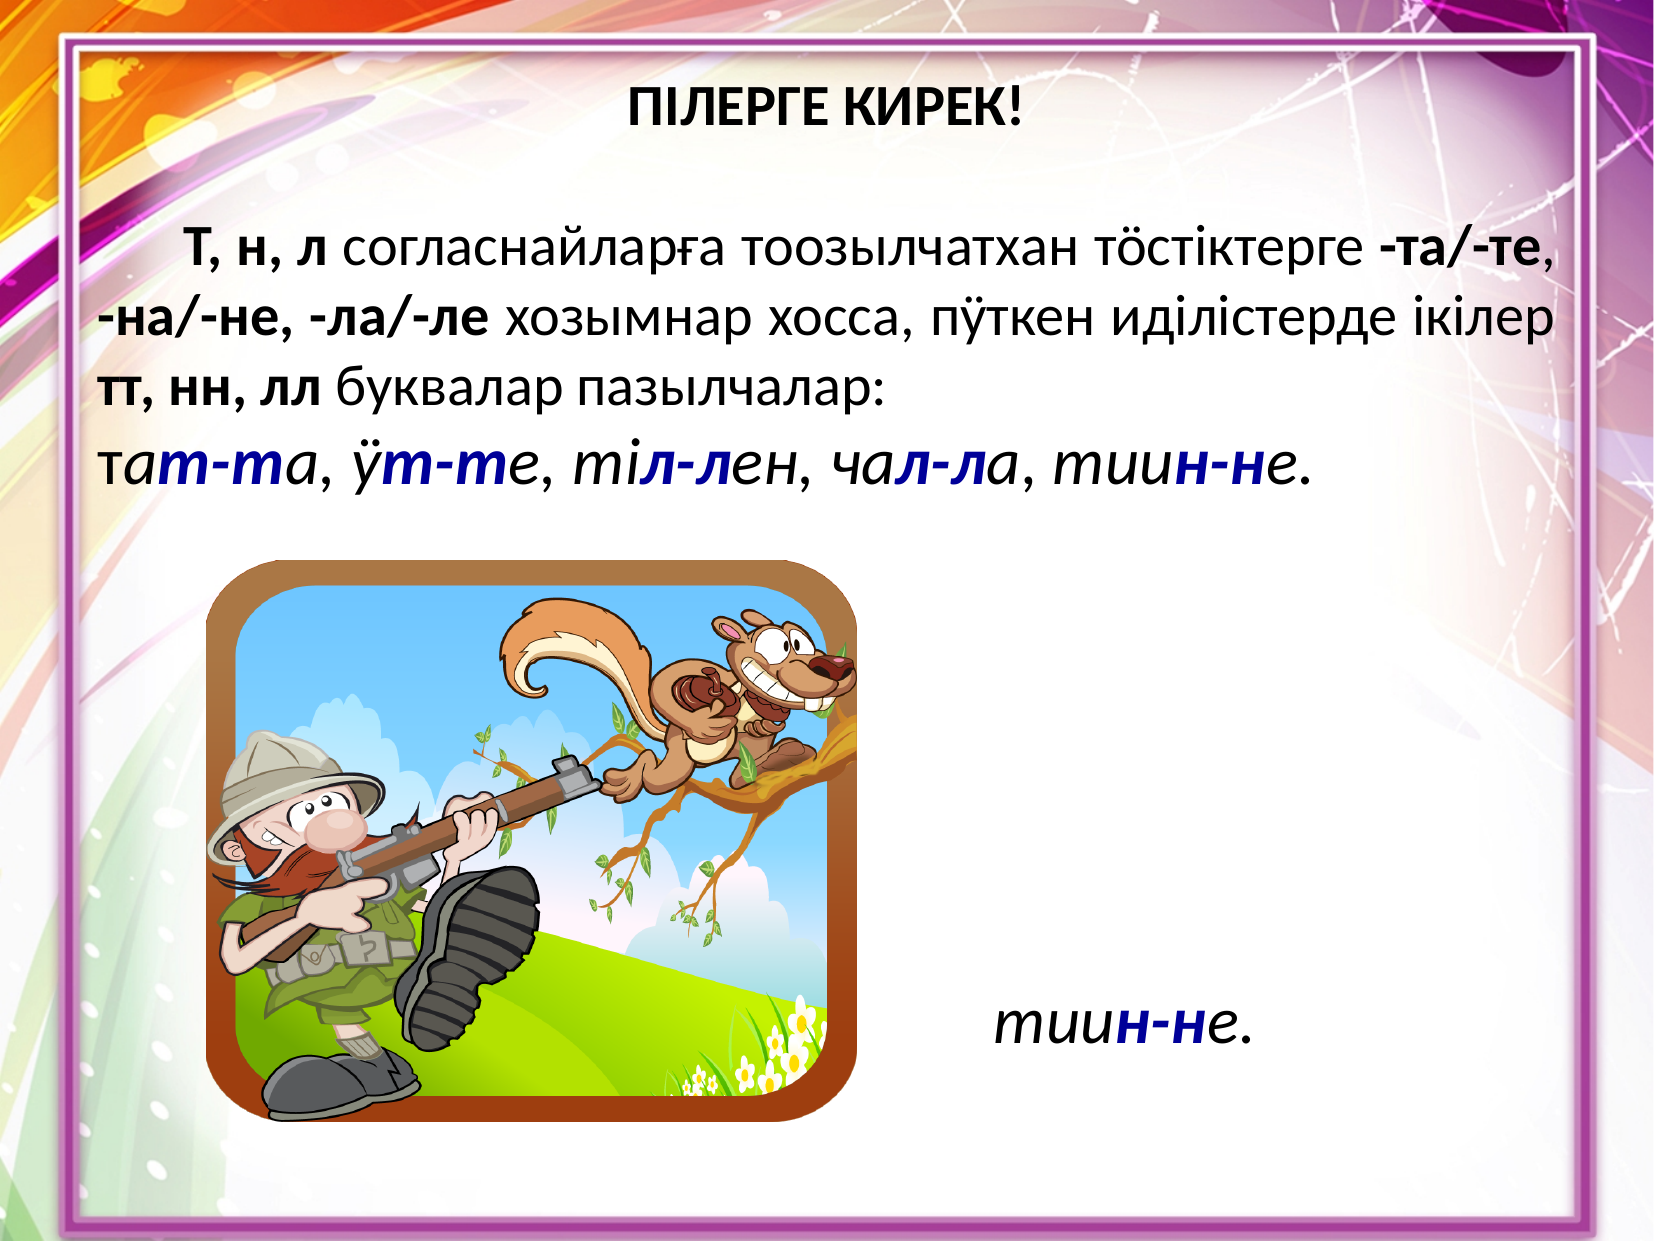

ПIЛЕРГЕ КИРЕК!
 Т, н, л согласнайларға тоозылчатхан тӧстiктерге -та/-те, -на/-не, -ла/-ле хозымнар хосса, пӱткен идiлiстерде iкiлер тт, нн, лл буквалар пазылчалар:
тат-та, ӱт-те, тiл-лен, чал-ла, тиин-не.
 тиин-не.